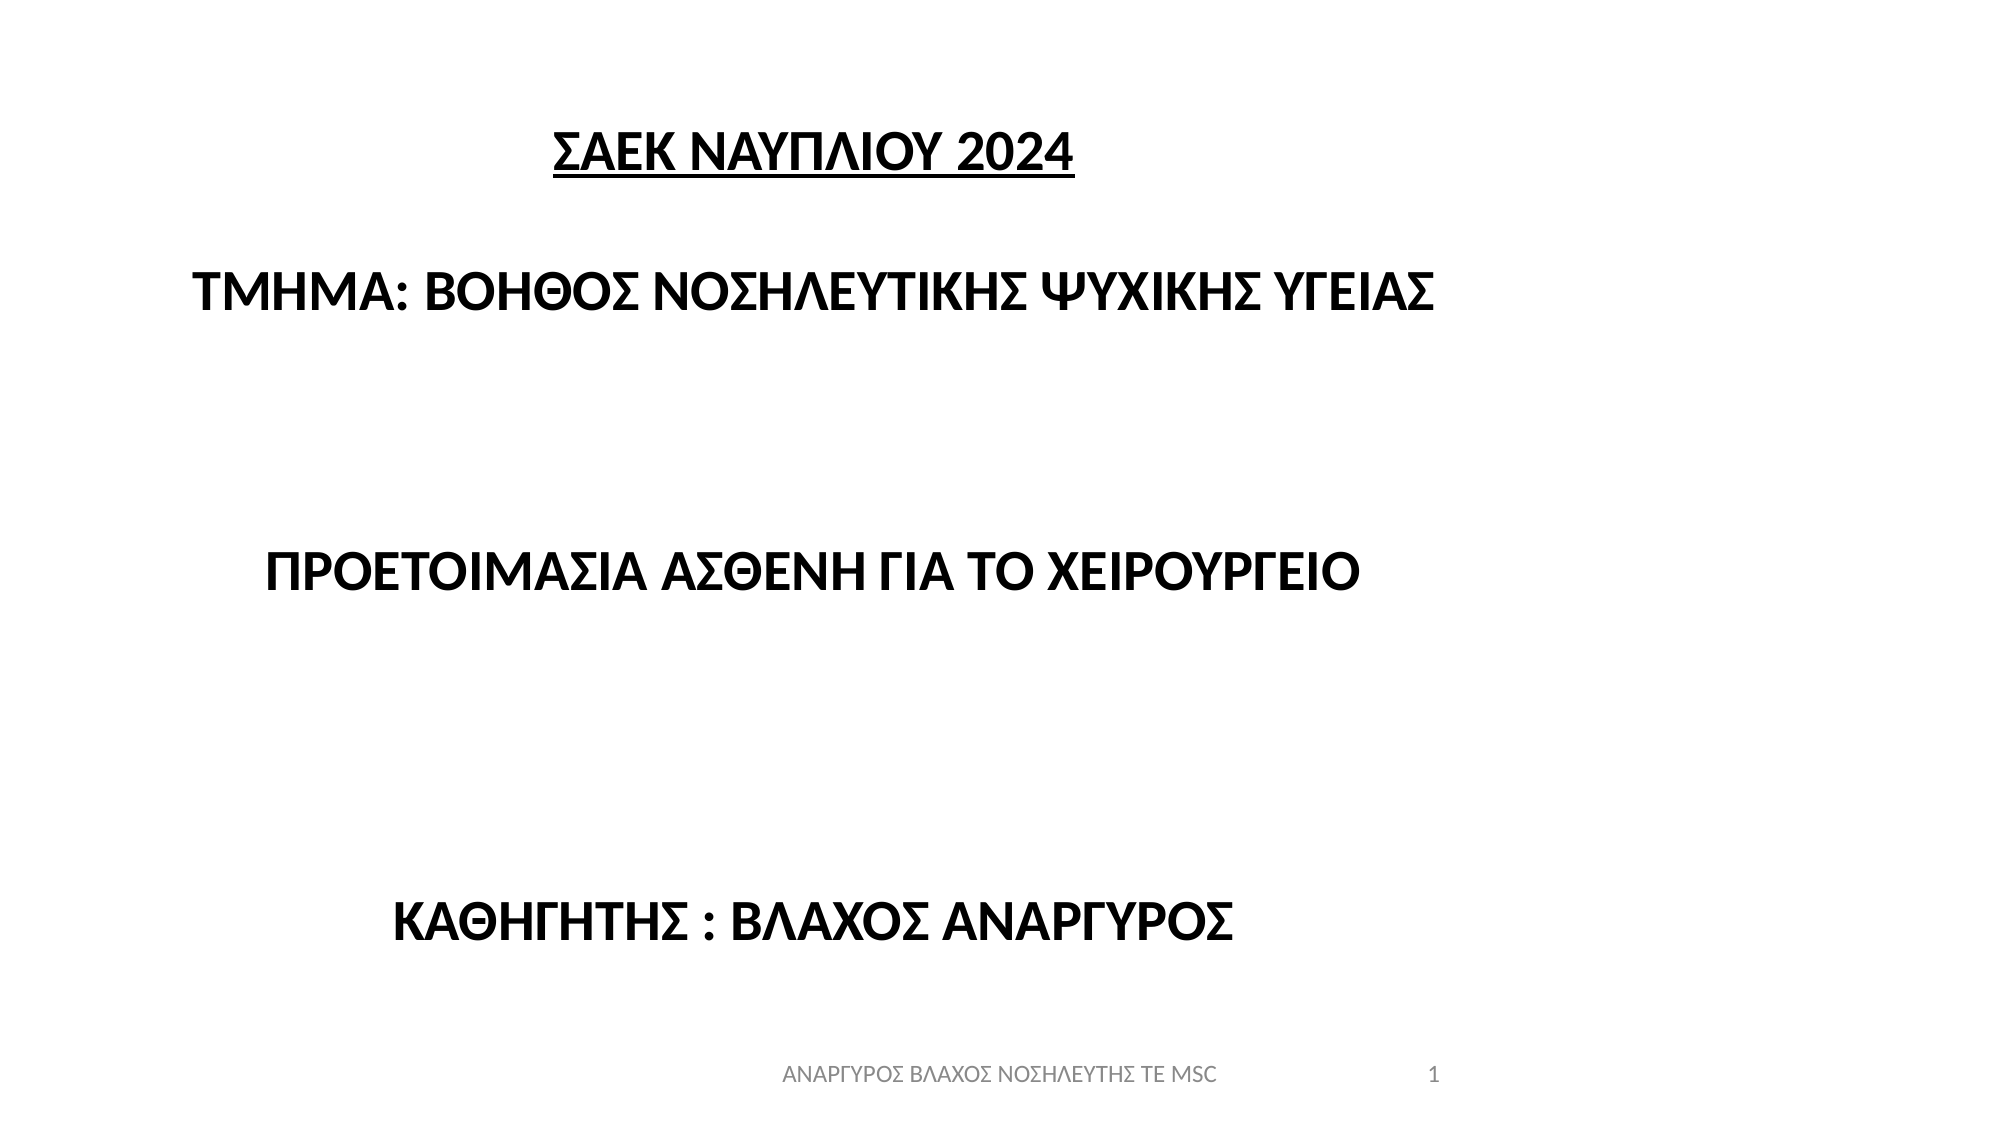

ΣΑΕΚ ΝΑΥΠΛΙΟΥ 2024
ΤΜΗΜΑ: ΒΟΗΘΟΣ ΝΟΣΗΛΕΥΤΙΚΗΣ ΨΥΧΙΚΗΣ ΥΓΕΙΑΣ
ΠΡΟΕΤΟΙΜΑΣΙΑ ΑΣΘΕΝΗ ΓΙΑ ΤΟ ΧΕΙΡΟΥΡΓΕΙΟ
ΚΑΘΗΓΗΤΗΣ : ΒΛΑΧΟΣ ΑΝΑΡΓΥΡΟΣ
ΑΝΑΡΓΥΡΟΣ ΒΛΑΧΟΣ ΝΟΣΗΛΕΥΤΗΣ ΤΕ ΜSC